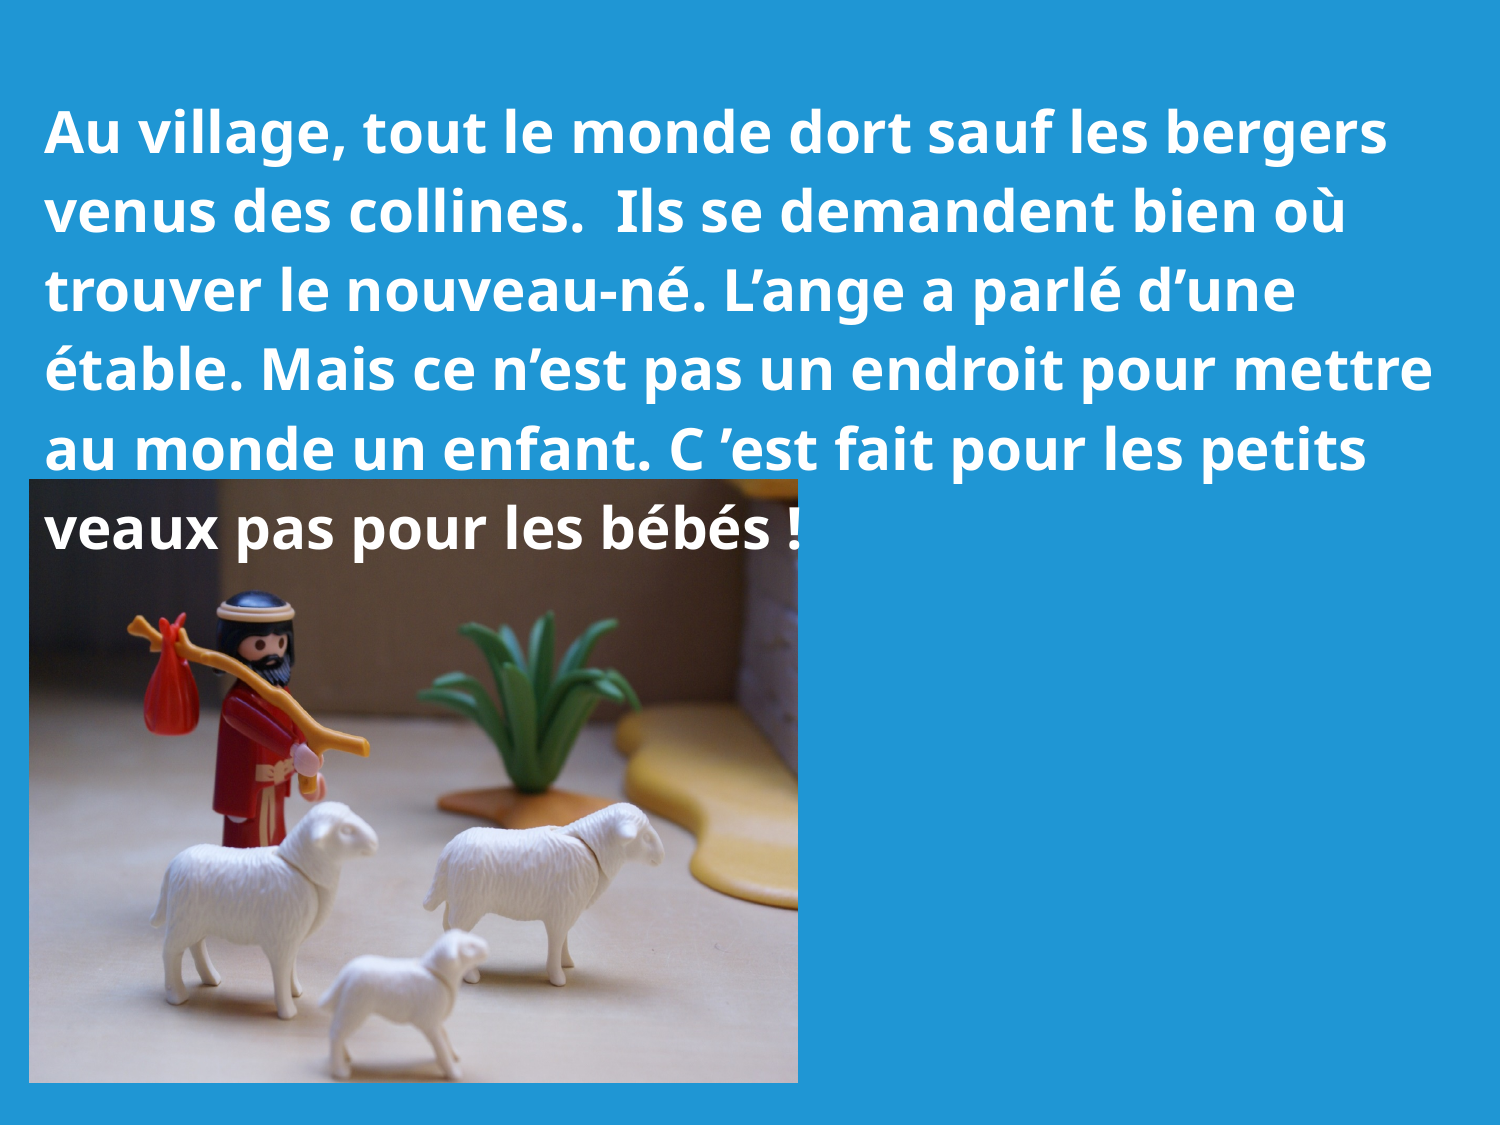

Au village, tout le monde dort sauf les bergers venus des collines. Ils se demandent bien où trouver le nouveau-né. L’ange a parlé d’une étable. Mais ce n’est pas un endroit pour mettre au monde un enfant. C ’est fait pour les petits veaux pas pour les bébés !